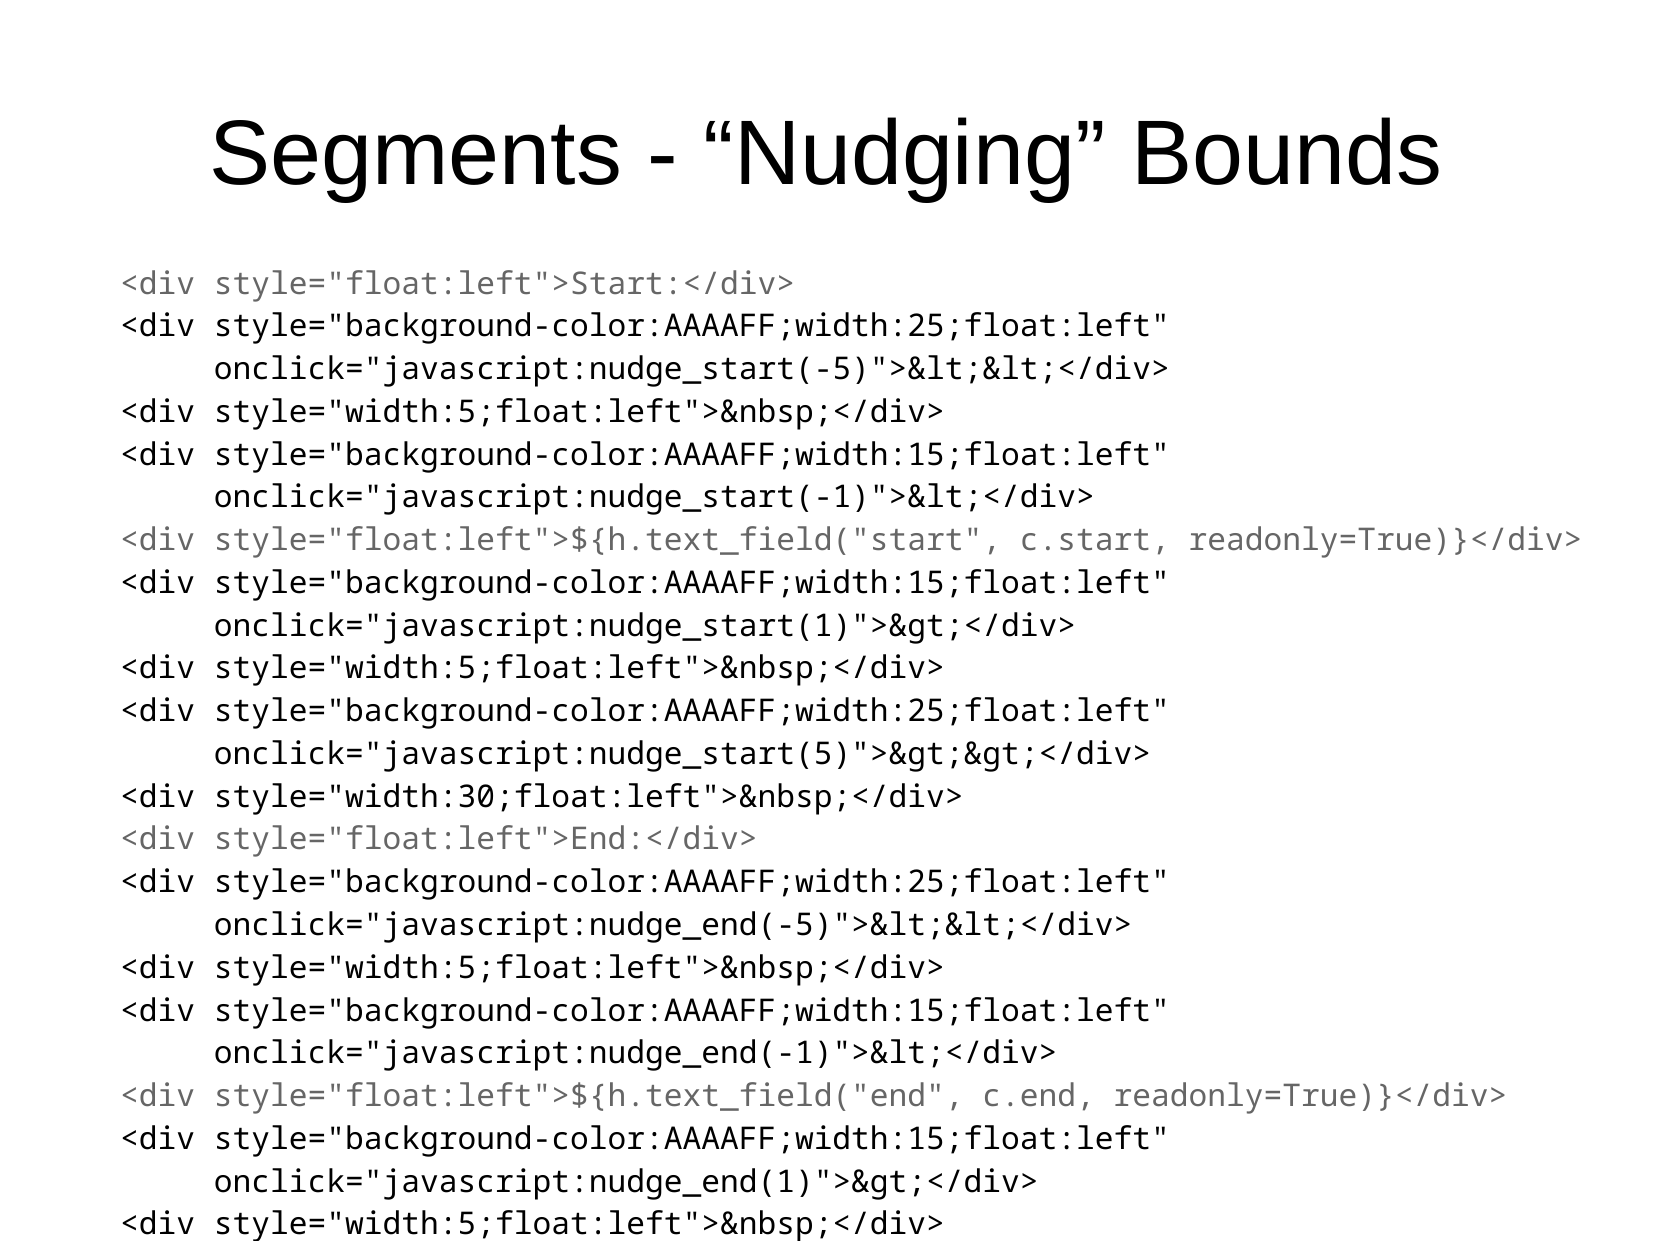

# Segments - “Nudging” Bounds
 <div style="float:left">Start:</div>
 <div style="background-color:AAAAFF;width:25;float:left"
 onclick="javascript:nudge_start(-5)">&lt;&lt;</div>
 <div style="width:5;float:left">&nbsp;</div>
 <div style="background-color:AAAAFF;width:15;float:left"
 onclick="javascript:nudge_start(-1)">&lt;</div>
 <div style="float:left">${h.text_field("start", c.start, readonly=True)}</div>
 <div style="background-color:AAAAFF;width:15;float:left"
 onclick="javascript:nudge_start(1)">&gt;</div>
 <div style="width:5;float:left">&nbsp;</div>
 <div style="background-color:AAAAFF;width:25;float:left"
 onclick="javascript:nudge_start(5)">&gt;&gt;</div>
 <div style="width:30;float:left">&nbsp;</div>
 <div style="float:left">End:</div>
 <div style="background-color:AAAAFF;width:25;float:left"
 onclick="javascript:nudge_end(-5)">&lt;&lt;</div>
 <div style="width:5;float:left">&nbsp;</div>
 <div style="background-color:AAAAFF;width:15;float:left"
 onclick="javascript:nudge_end(-1)">&lt;</div>
 <div style="float:left">${h.text_field("end", c.end, readonly=True)}</div>
 <div style="background-color:AAAAFF;width:15;float:left"
 onclick="javascript:nudge_end(1)">&gt;</div>
 <div style="width:5;float:left">&nbsp;</div>
 <div style="background-color:AAAAFF;width:25;float:left"
 onclick="javascript:nudge_end(5)">&gt;&gt;</div>